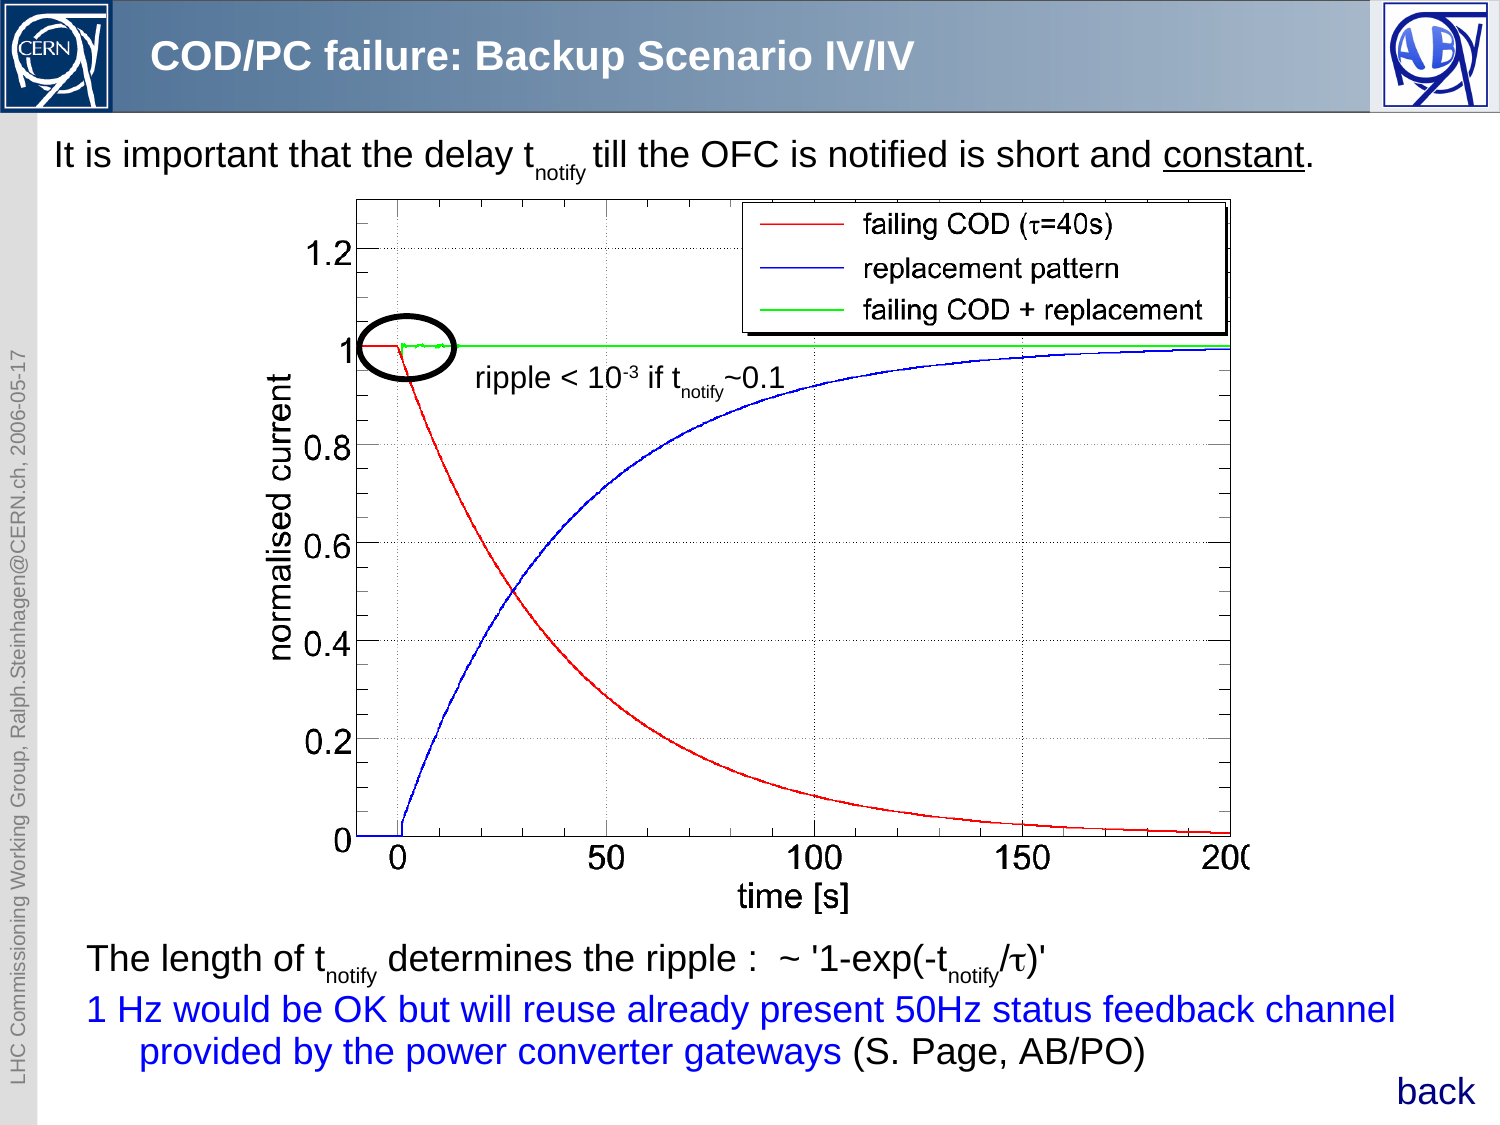

# COD/PC failure: Backup Scenario IV/IV
It is important that the delay tnotify till the OFC is notified is short and constant.
ripple < 10-3 if tnotify~0.1
The length of tnotify determines the ripple : ~ '1-exp(-tnotify/t)'
1 Hz would be OK but will reuse already present 50Hz status feedback channel provided by the power converter gateways (S. Page, AB/PO)
back